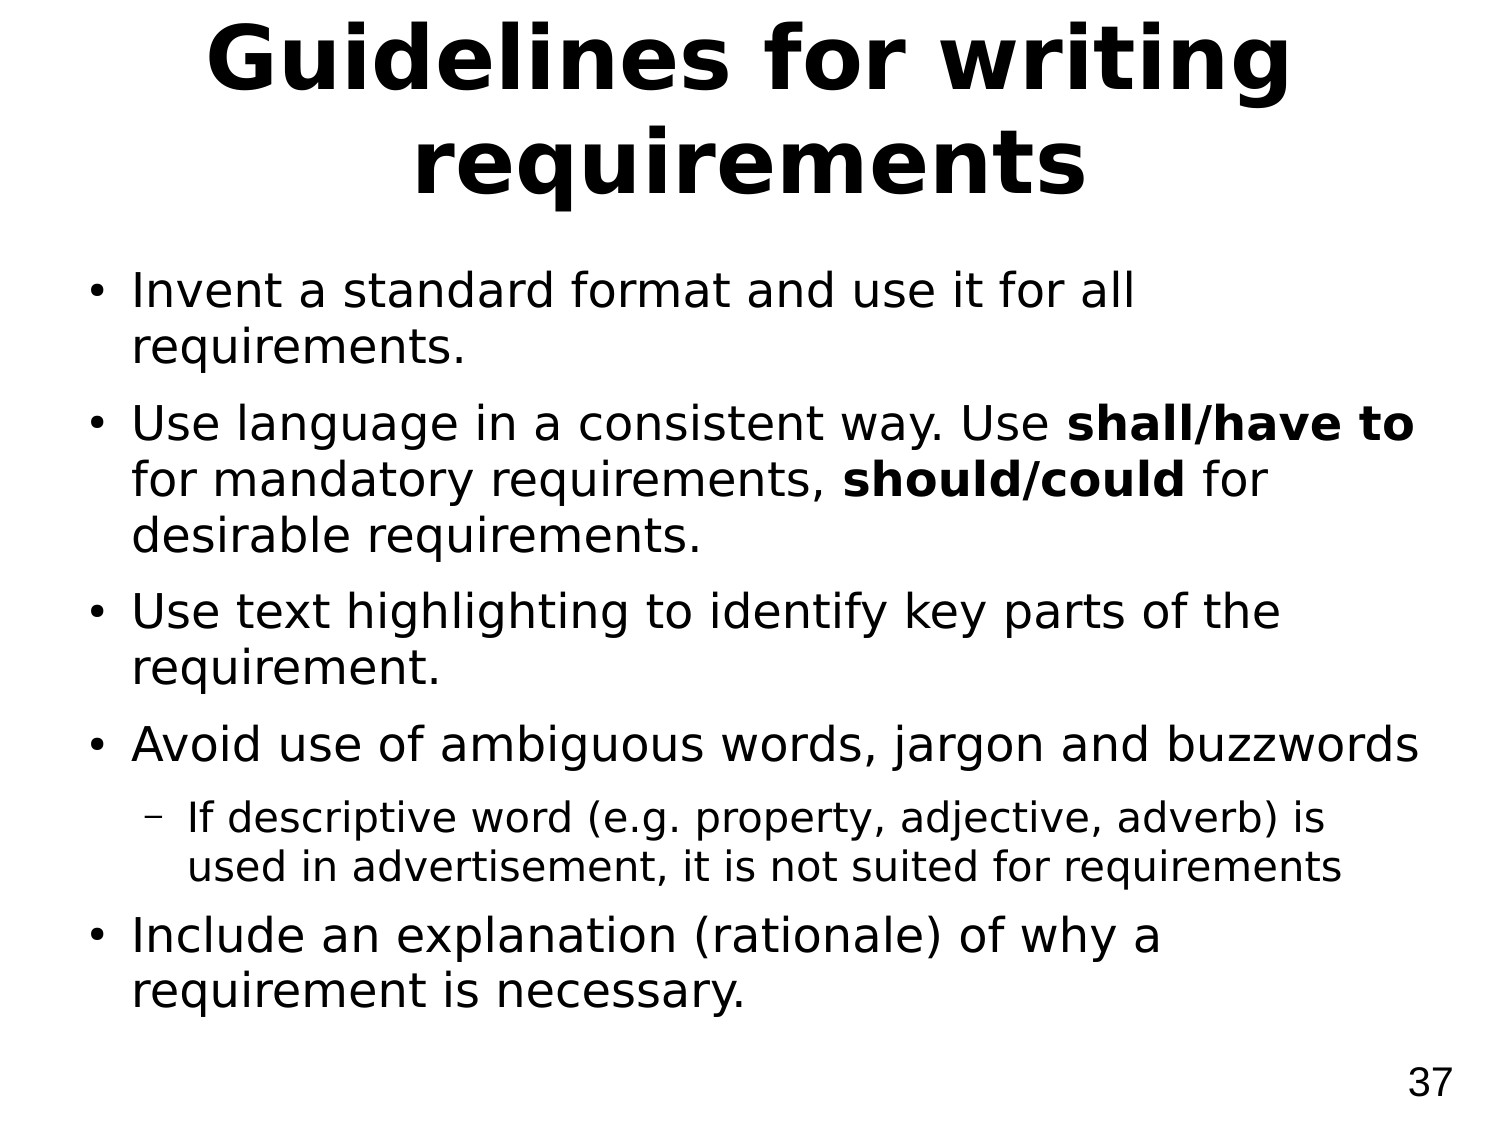

# Guidelines for writing requirements
Invent a standard format and use it for all requirements.
Use language in a consistent way. Use shall/have to for mandatory requirements, should/could for desirable requirements.
Use text highlighting to identify key parts of the requirement.
Avoid use of ambiguous words, jargon and buzzwords
If descriptive word (e.g. property, adjective, adverb) is used in advertisement, it is not suited for requirements
Include an explanation (rationale) of why a requirement is necessary.